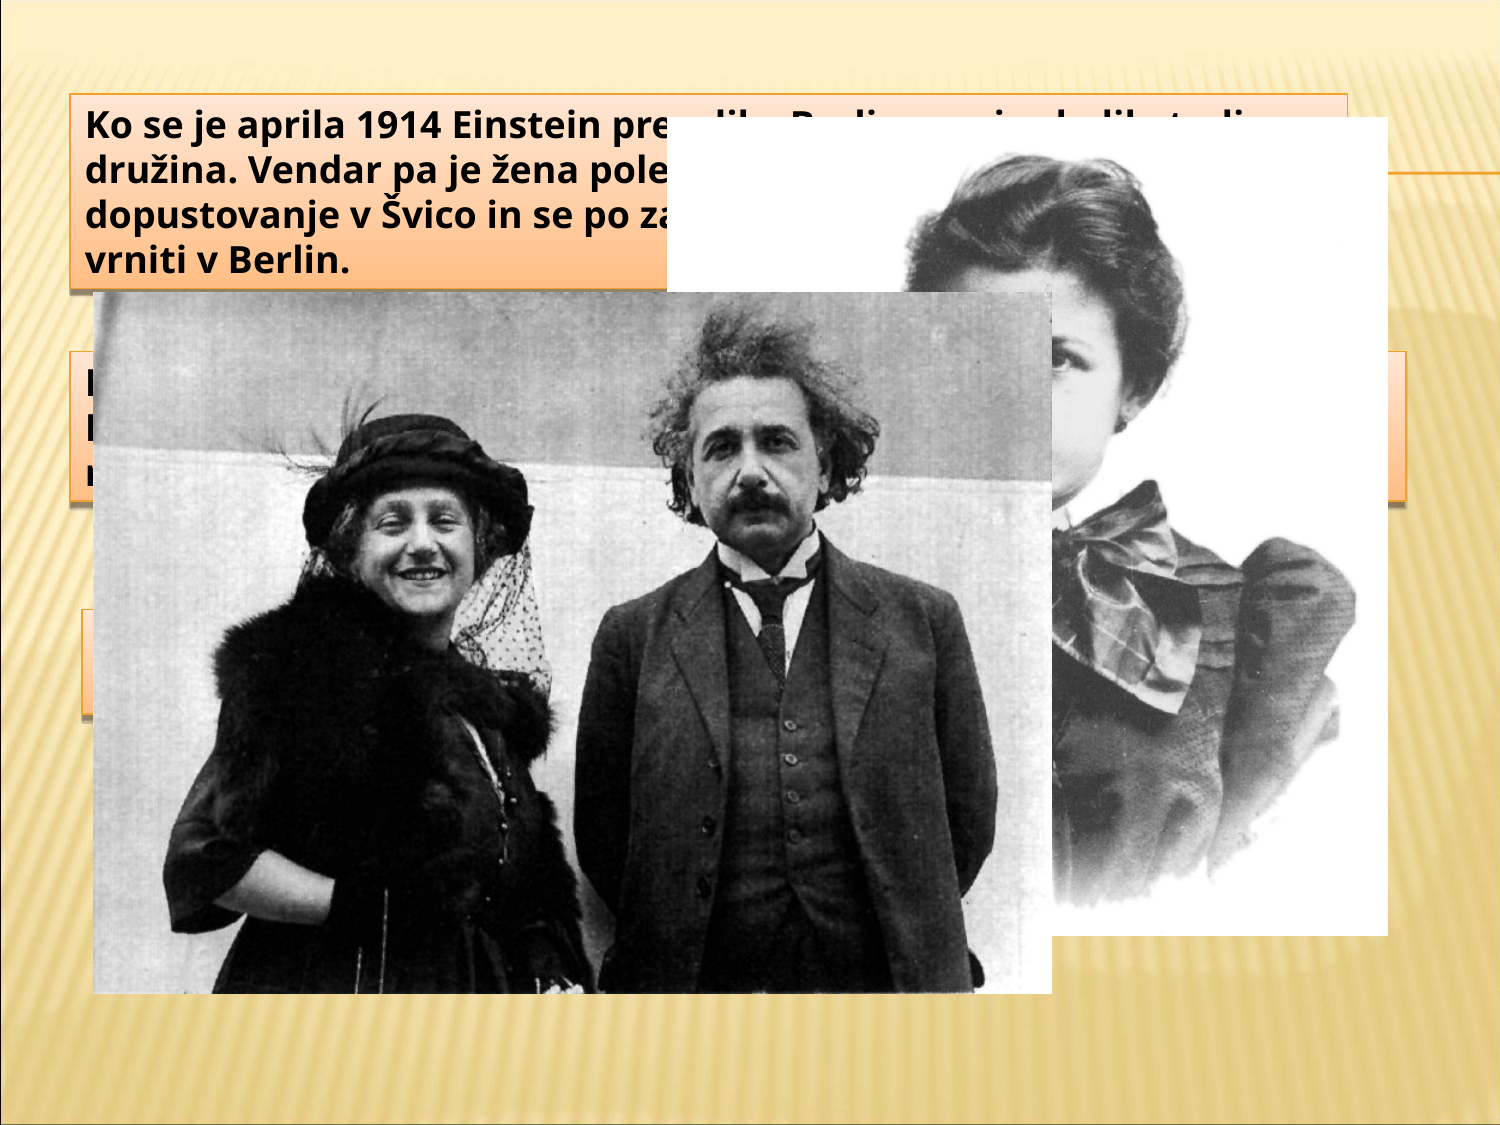

Ko se je aprila 1914 Einstein preselil v Berlin, mu je sledila tudi družina. Vendar pa je žena poleti 1914 skupaj s sinovoma odšla na dopustovanje v Švico in se po začetku I. svetovne vojne ni mogla vrniti v Berlin.
Nekaj let za tem sta se Mileva in Albert ločila. V vojnih letih je Einstein uspel dokončati splošno teorijo relativnosti, ki jo je l. 1916 nato tudi objavil v Annalen der Physik.
Leta 1919 se je poročil s svojo ovdovelo polsestrično Elso.